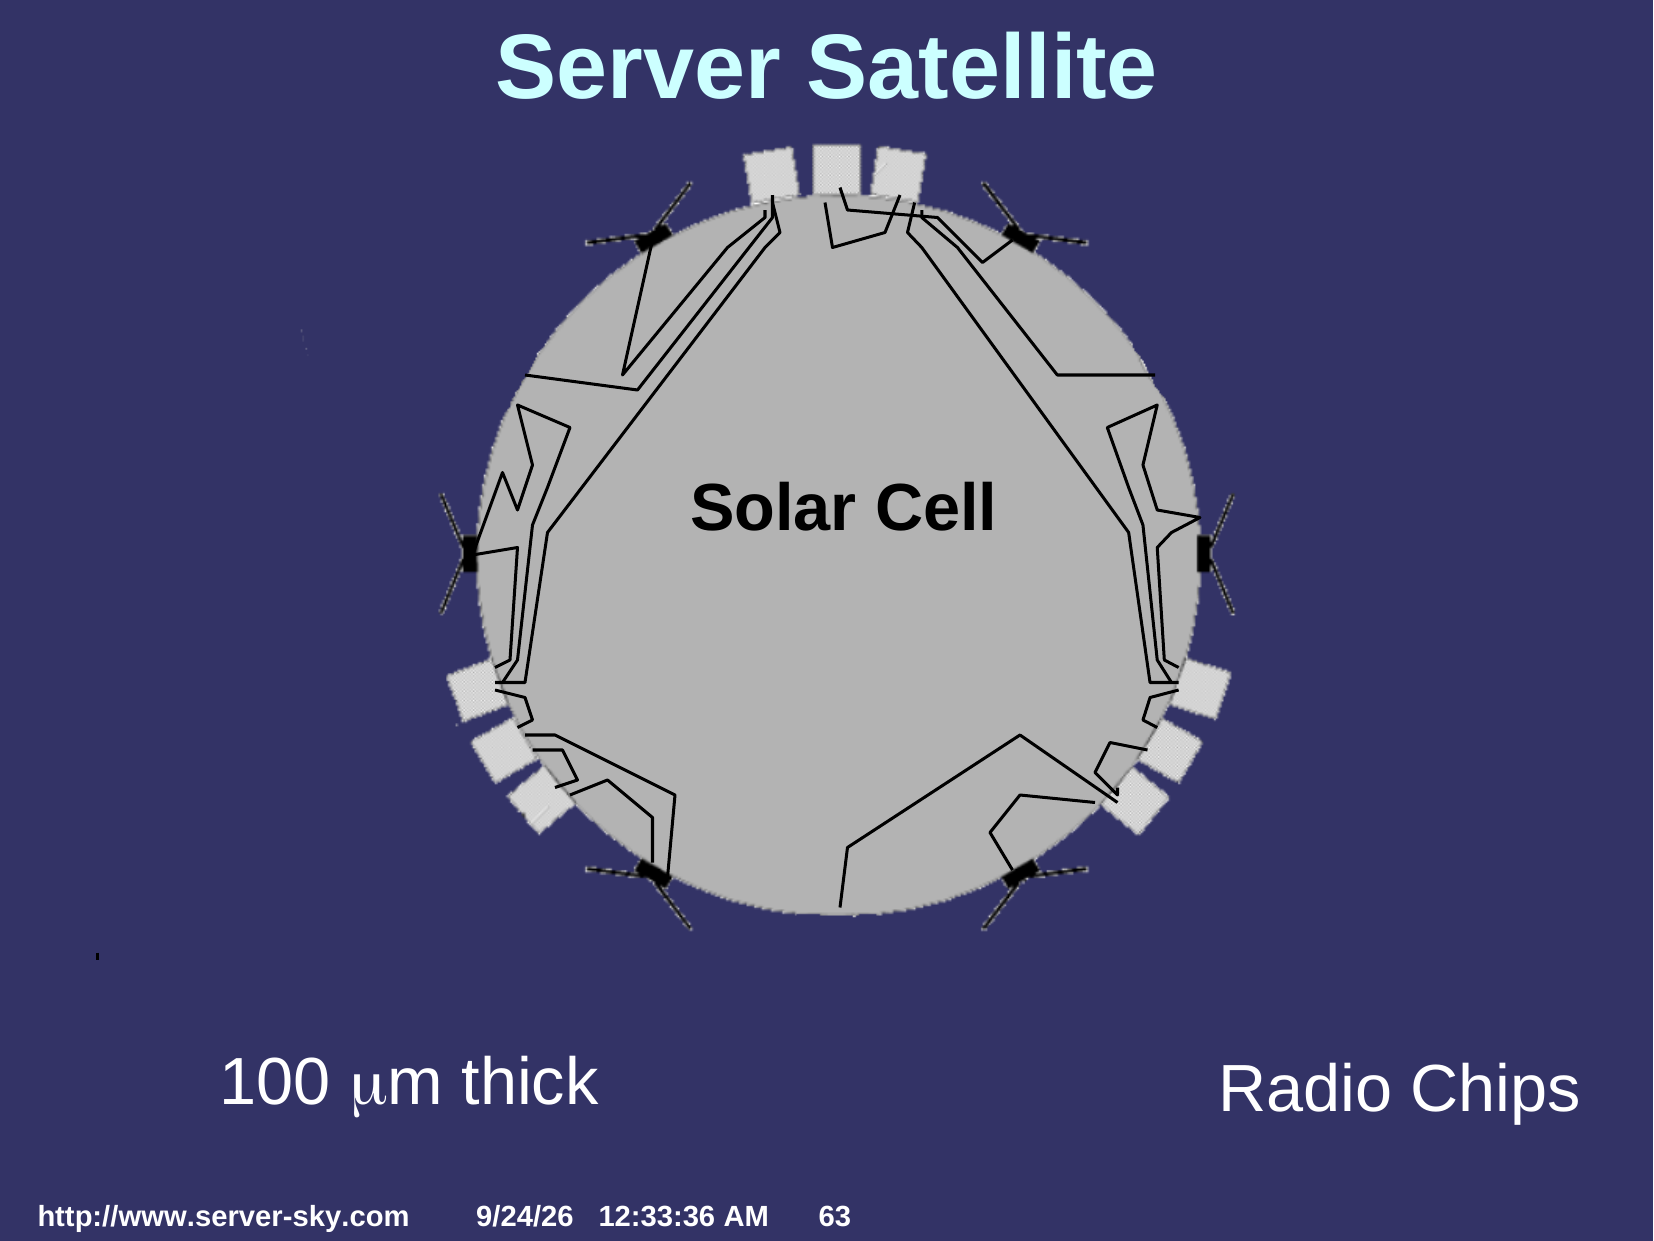

# Server Satellite
 Solar Cell
100 m thick
Radio Chips